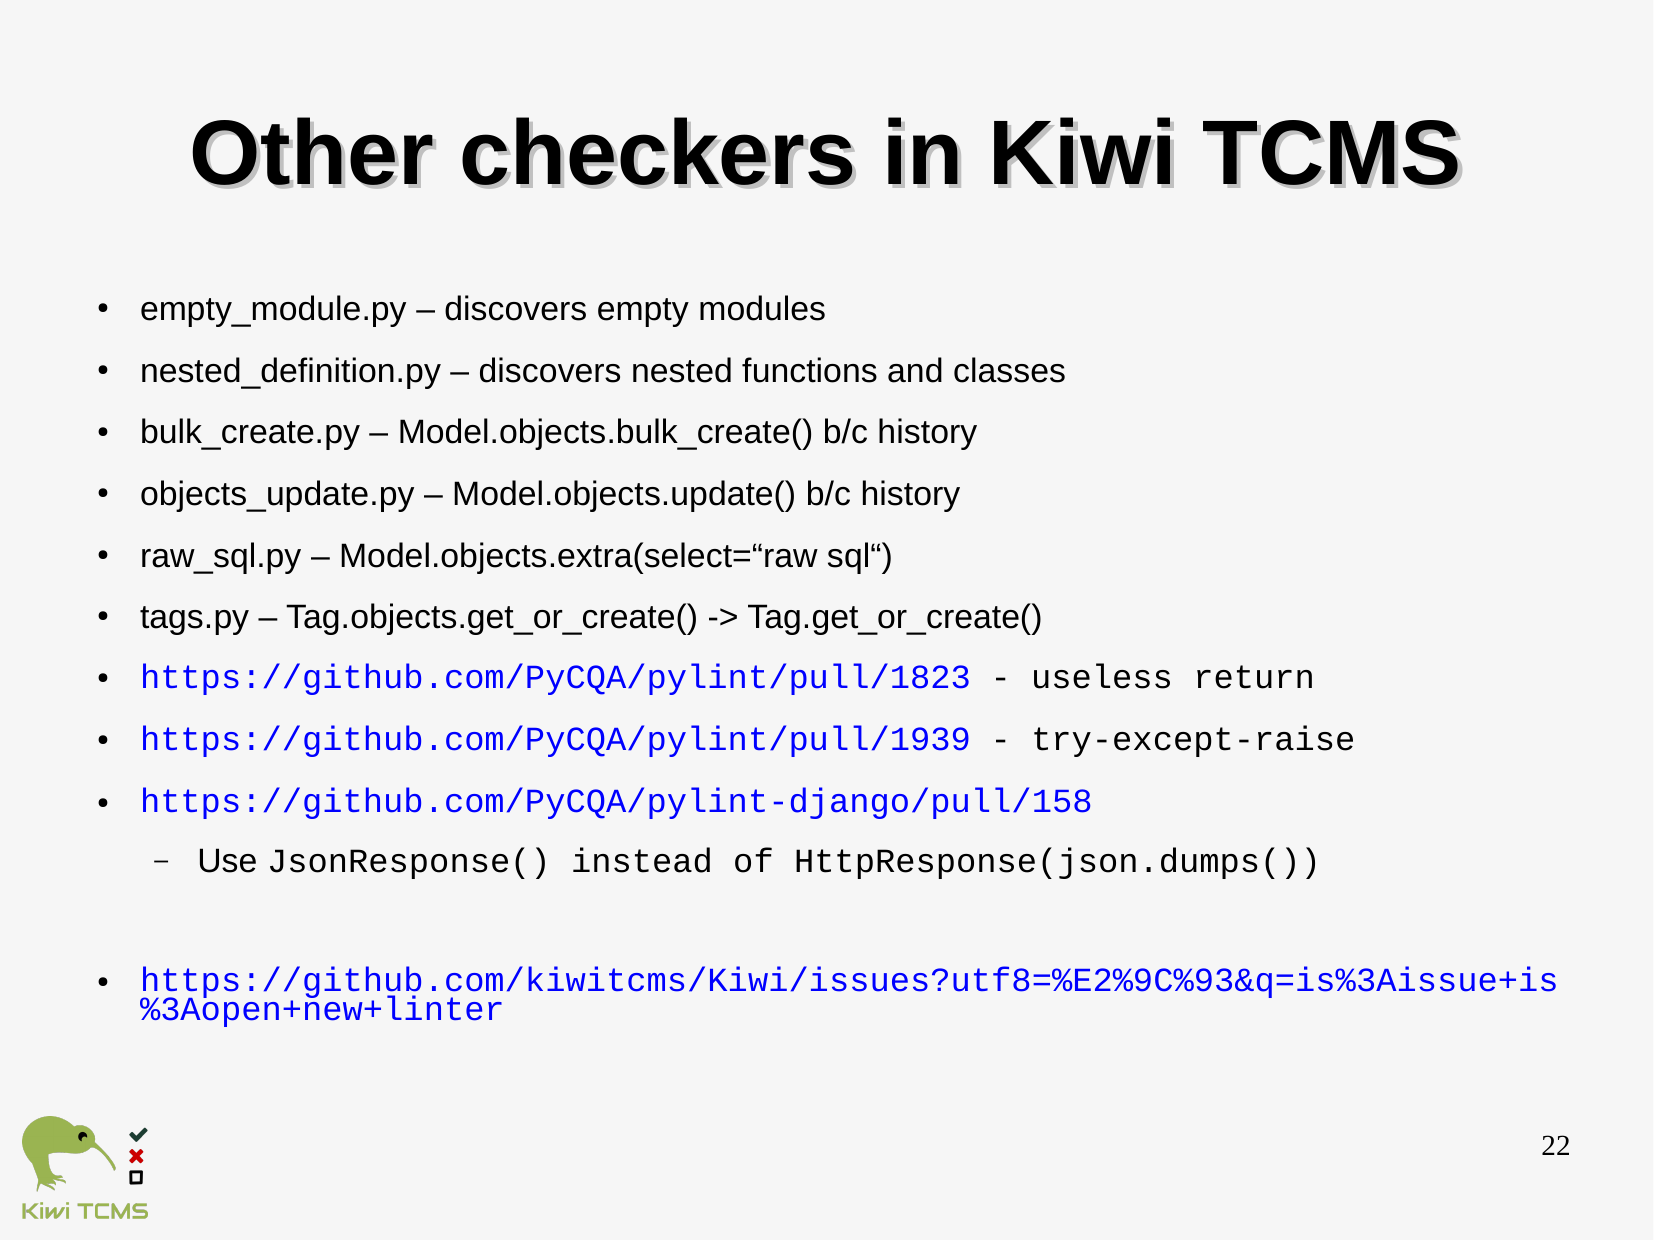

# Other checkers in Kiwi TCMS
empty_module.py – discovers empty modules
nested_definition.py – discovers nested functions and classes
bulk_create.py – Model.objects.bulk_create() b/c history
objects_update.py – Model.objects.update() b/c history
raw_sql.py – Model.objects.extra(select=“raw sql“)
tags.py – Tag.objects.get_or_create() -> Tag.get_or_create()
https://github.com/PyCQA/pylint/pull/1823 - useless return
https://github.com/PyCQA/pylint/pull/1939 - try-except-raise
https://github.com/PyCQA/pylint-django/pull/158
Use JsonResponse() instead of HttpResponse(json.dumps())
https://github.com/kiwitcms/Kiwi/issues?utf8=%E2%9C%93&q=is%3Aissue+is%3Aopen+new+linter
22